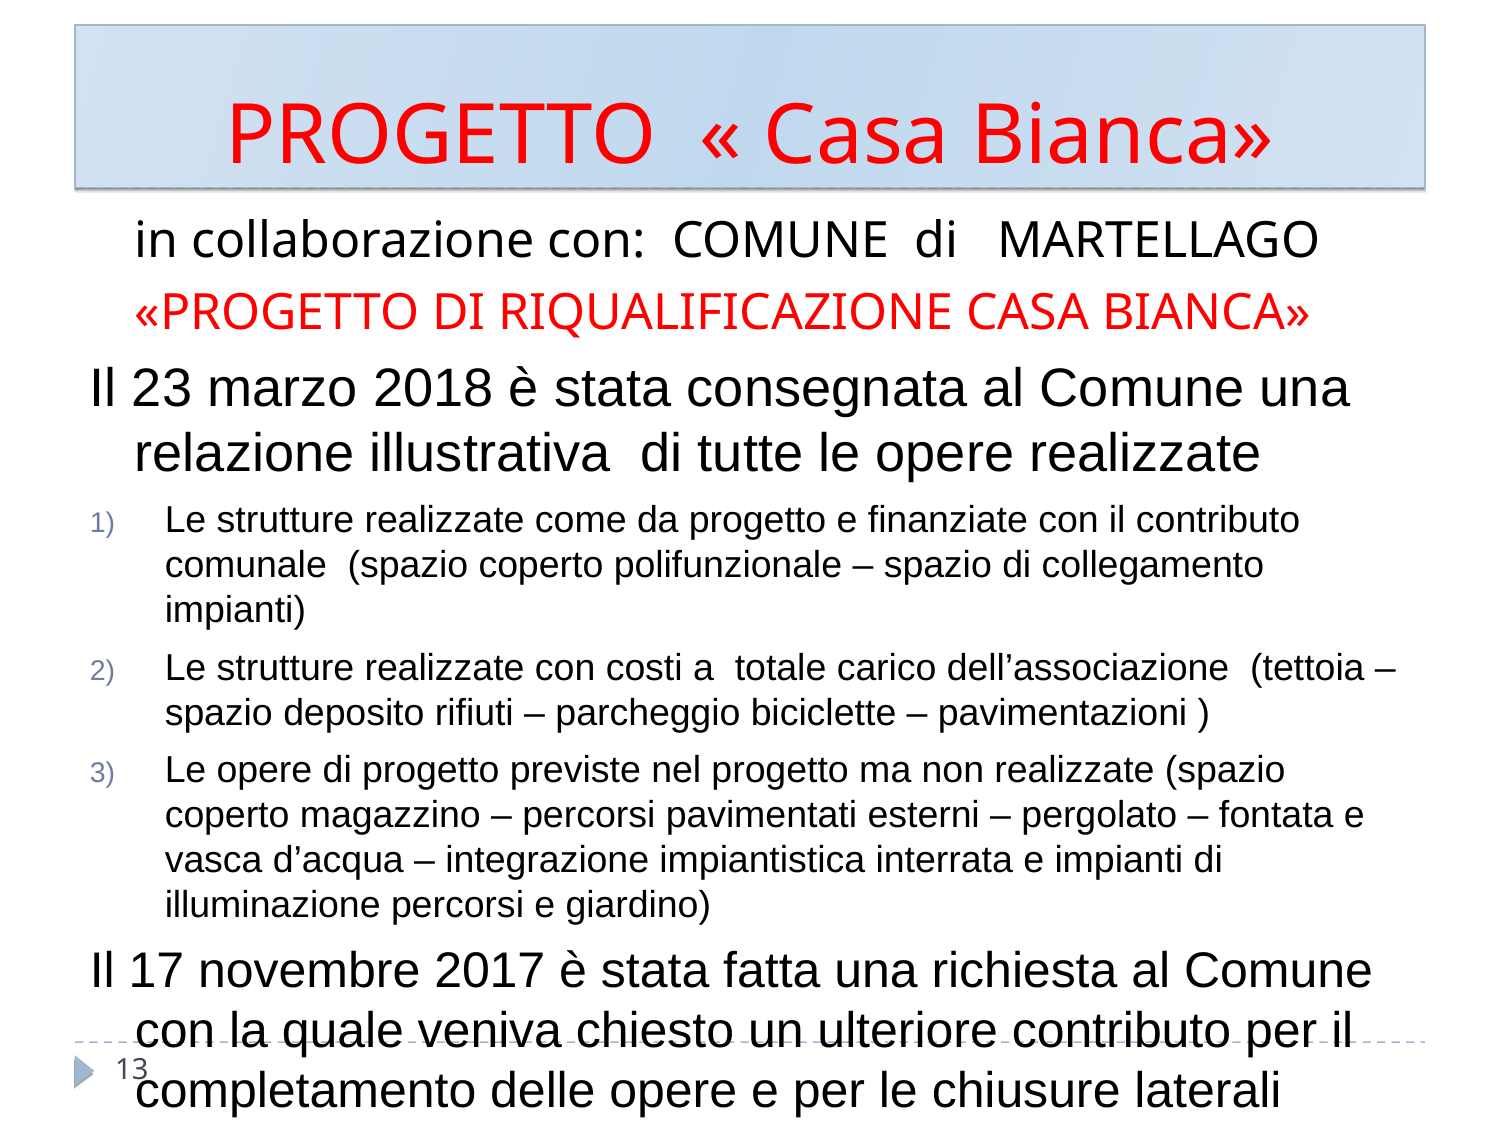

# PROGETTO « Casa Bianca»
	in collaborazione con: COMUNE di MARTELLAGO
 	«PROGETTO DI RIQUALIFICAZIONE CASA BIANCA»
Il 23 marzo 2018 è stata consegnata al Comune una relazione illustrativa di tutte le opere realizzate
Le strutture realizzate come da progetto e finanziate con il contributo comunale (spazio coperto polifunzionale – spazio di collegamento impianti)
Le strutture realizzate con costi a totale carico dell’associazione (tettoia –spazio deposito rifiuti – parcheggio biciclette – pavimentazioni )
Le opere di progetto previste nel progetto ma non realizzate (spazio coperto magazzino – percorsi pavimentati esterni – pergolato – fontata e vasca d’acqua – integrazione impiantistica interrata e impianti di illuminazione percorsi e giardino)
Il 17 novembre 2017 è stata fatta una richiesta al Comune con la quale veniva chiesto un ulteriore contributo per il completamento delle opere e per le chiusure laterali dello spazio coperto polifunzionale e dello spazio di collegamento